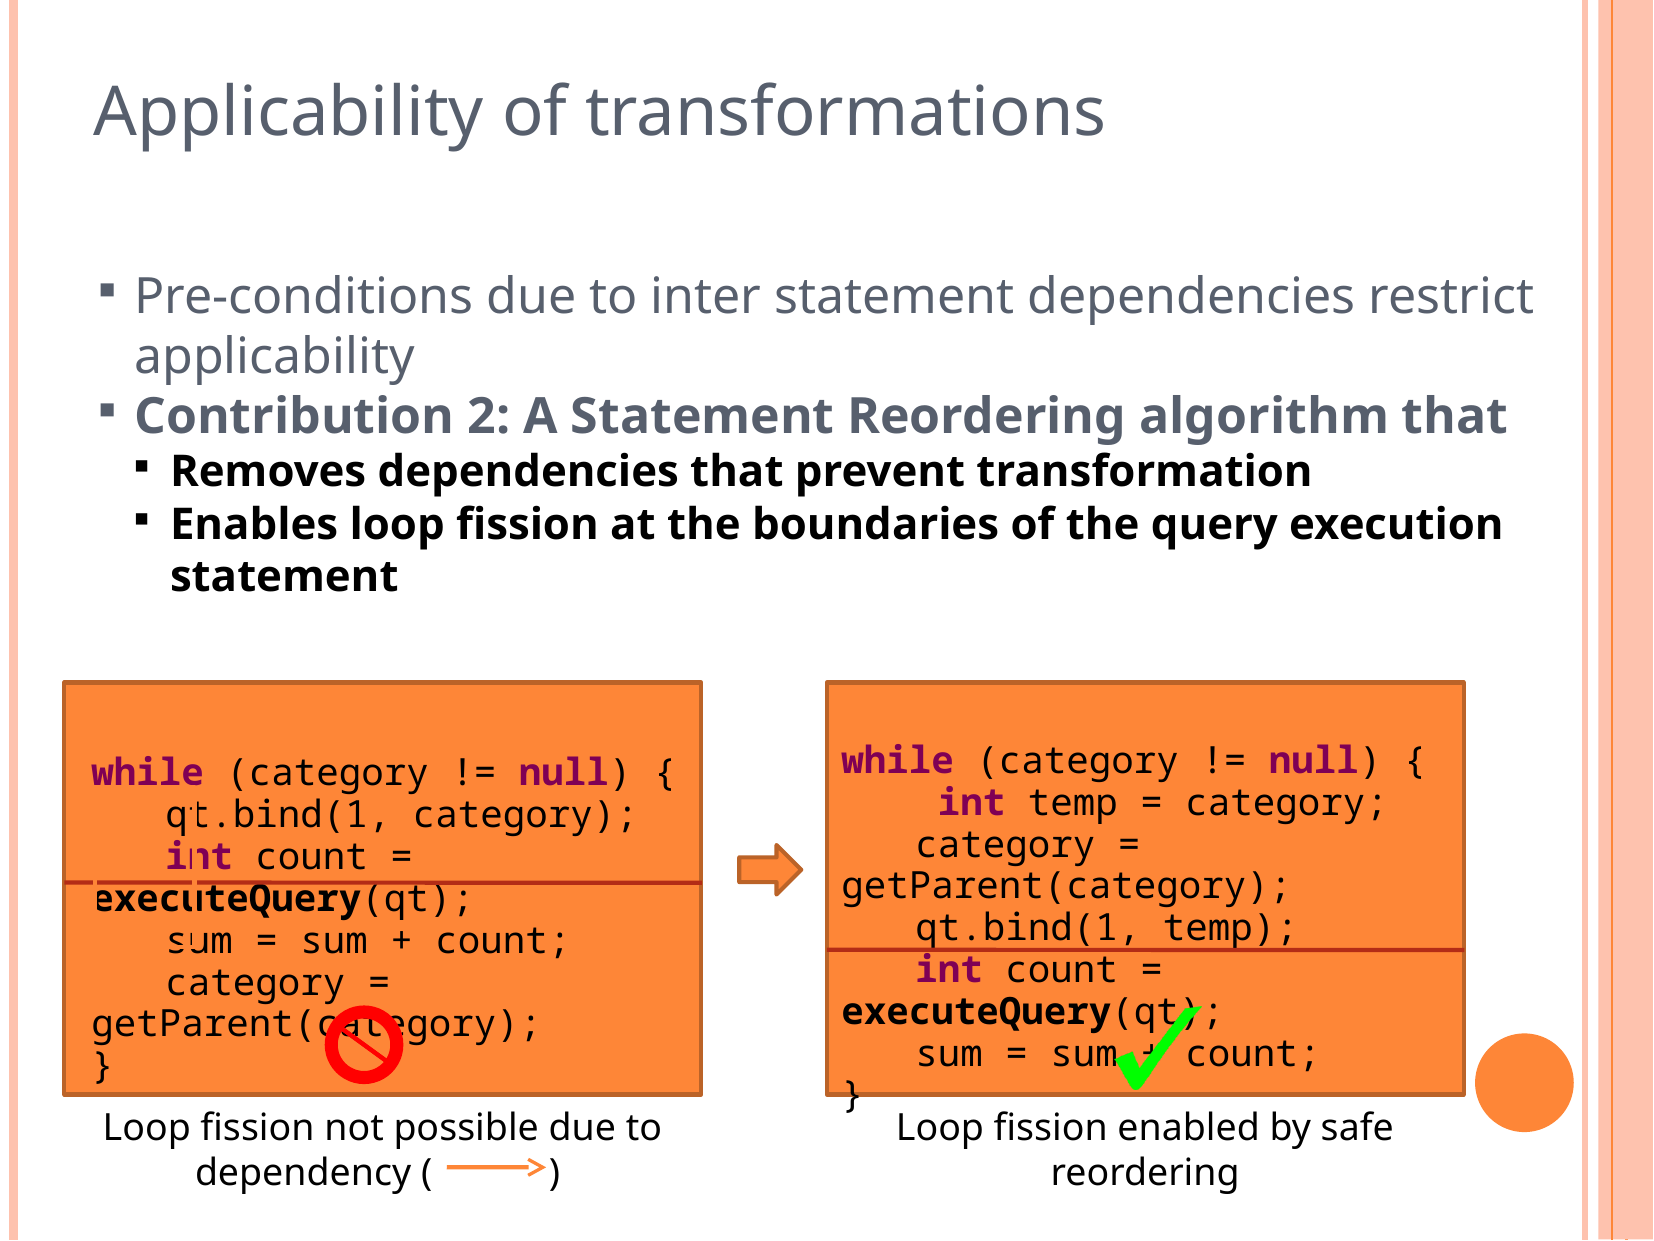

Applicability of transformations
Pre-conditions due to inter statement dependencies restrict applicability
Contribution 2: A Statement Reordering algorithm that
Removes dependencies that prevent transformation
Enables loop fission at the boundaries of the query execution statement
while (category != null) {
	 int temp = category;
	category = getParent(category);
	qt.bind(1, temp);
	int count = executeQuery(qt);
	sum = sum + count;
}
while (category != null) {
	qt.bind(1, category);
	int count = executeQuery(qt);
	sum = sum + count;
	category = getParent(category);
}
Loop fission not possible due to dependency ( )
Loop fission enabled by safe reordering